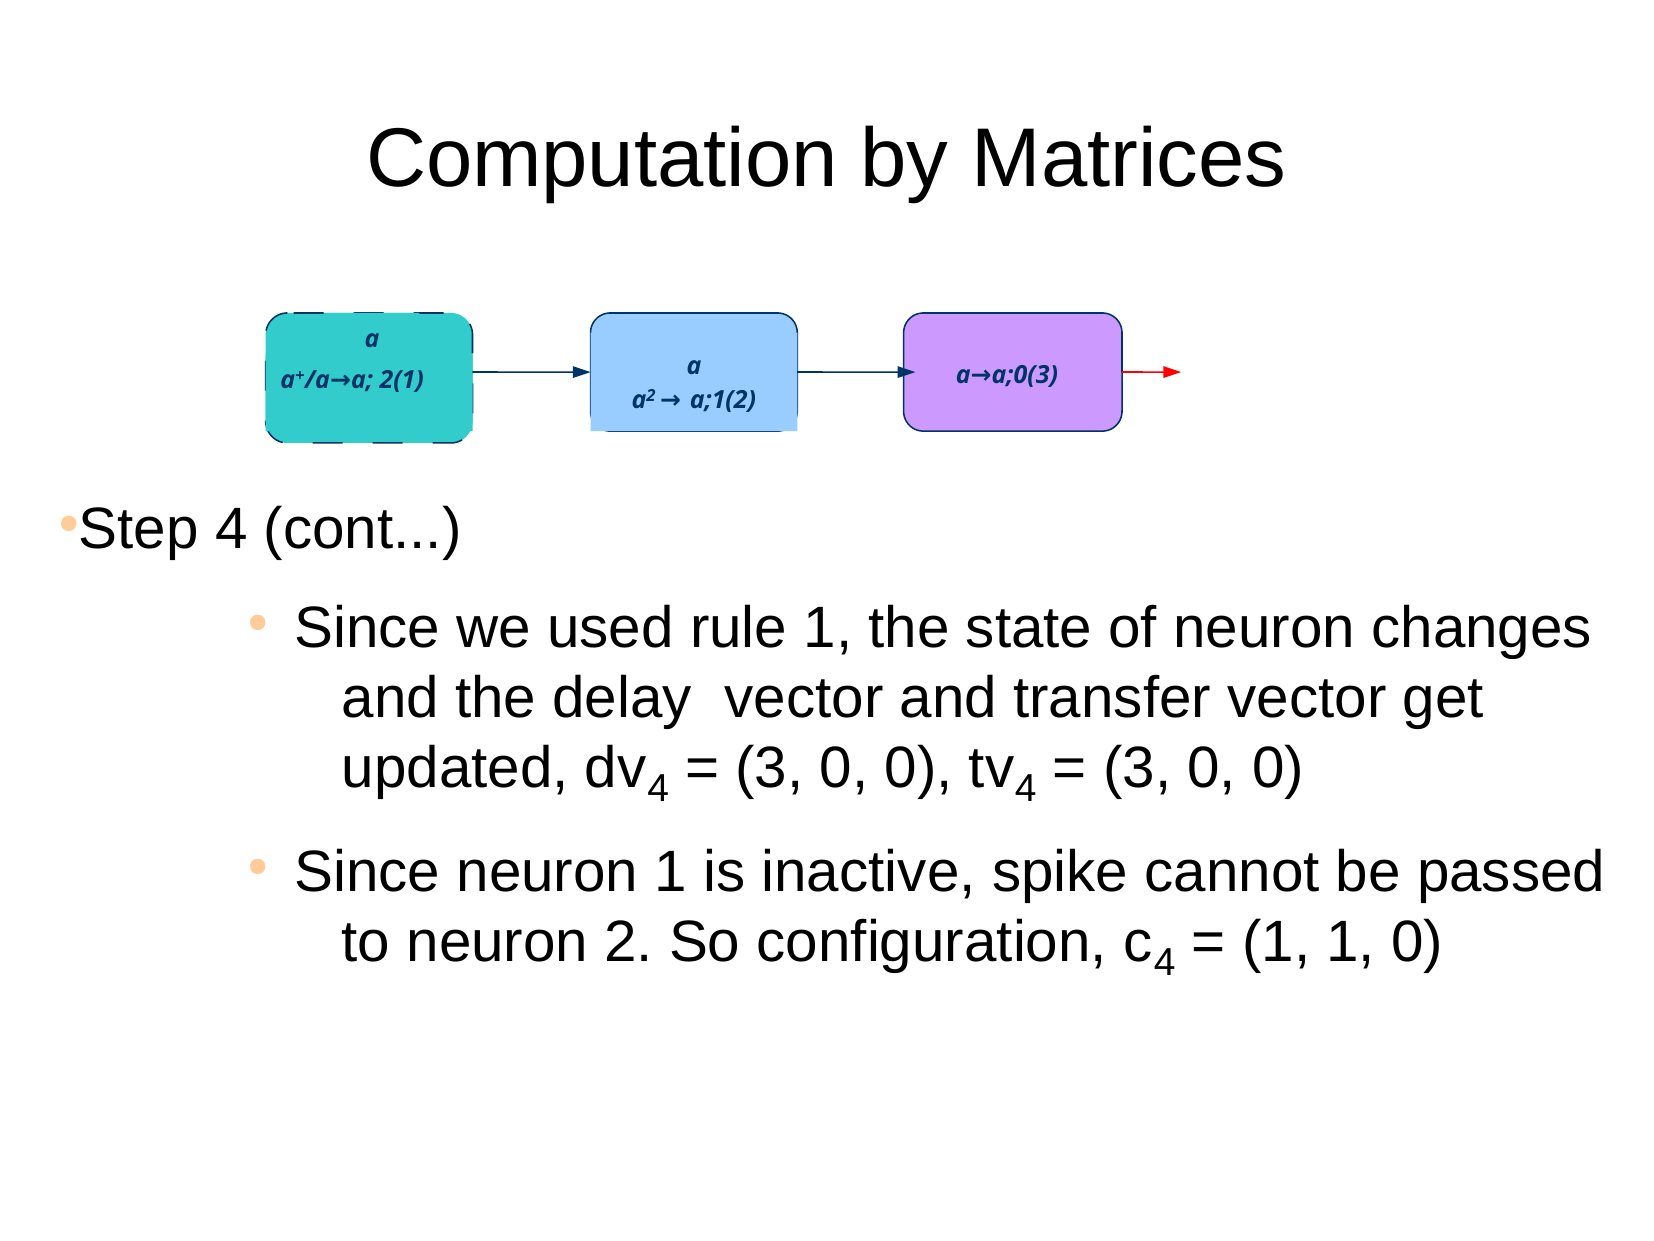

# Computation by Matrices
Step 4 (cont...)
Since we used rule 1, the state of neuron changes and the delay vector and transfer vector get updated, dv4 = (3, 0, 0), tv4 = (3, 0, 0)
Since neuron 1 is inactive, spike cannot be passed to neuron 2. So configuration, c4 = (1, 1, 0)
a
a+/a→a; 2(1)
a
a2 → a;1(2)
a→a;0(3)